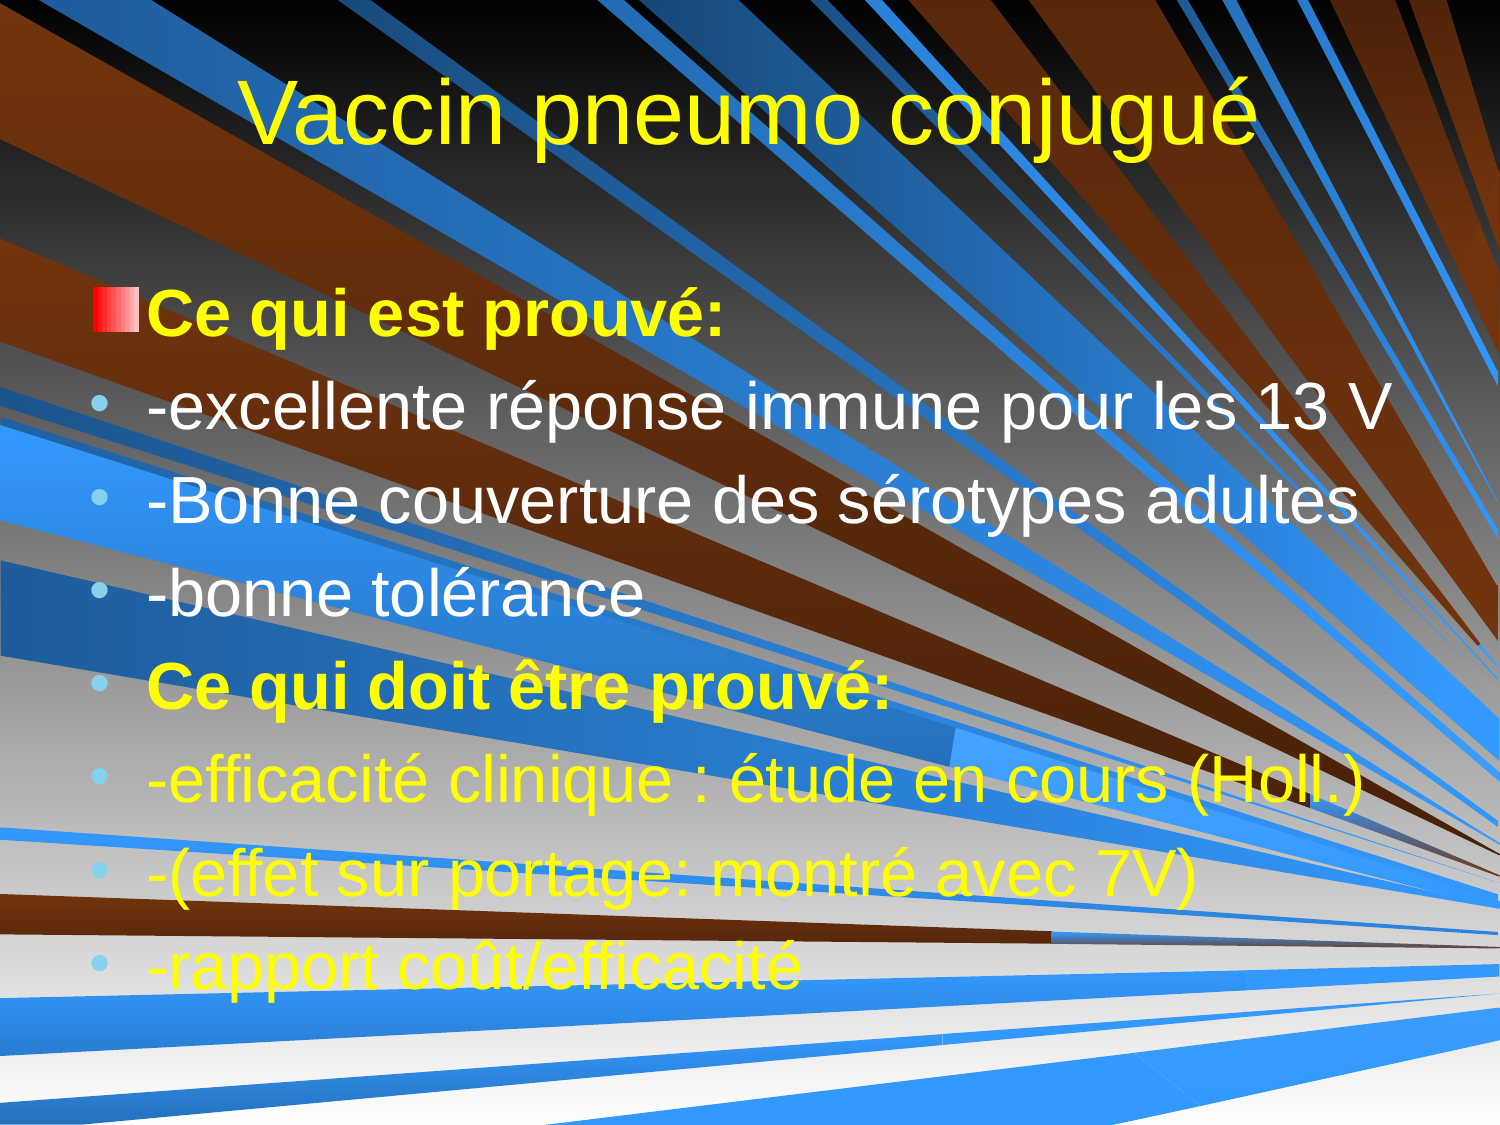

# Vaccin pneumo conjugué
Ce qui est prouvé:
-excellente réponse immune pour les 13 V
-Bonne couverture des sérotypes adultes
-bonne tolérance
Ce qui doit être prouvé:
-efficacité clinique : étude en cours (Holl.)
-(effet sur portage: montré avec 7V)
-rapport coût/efficacité